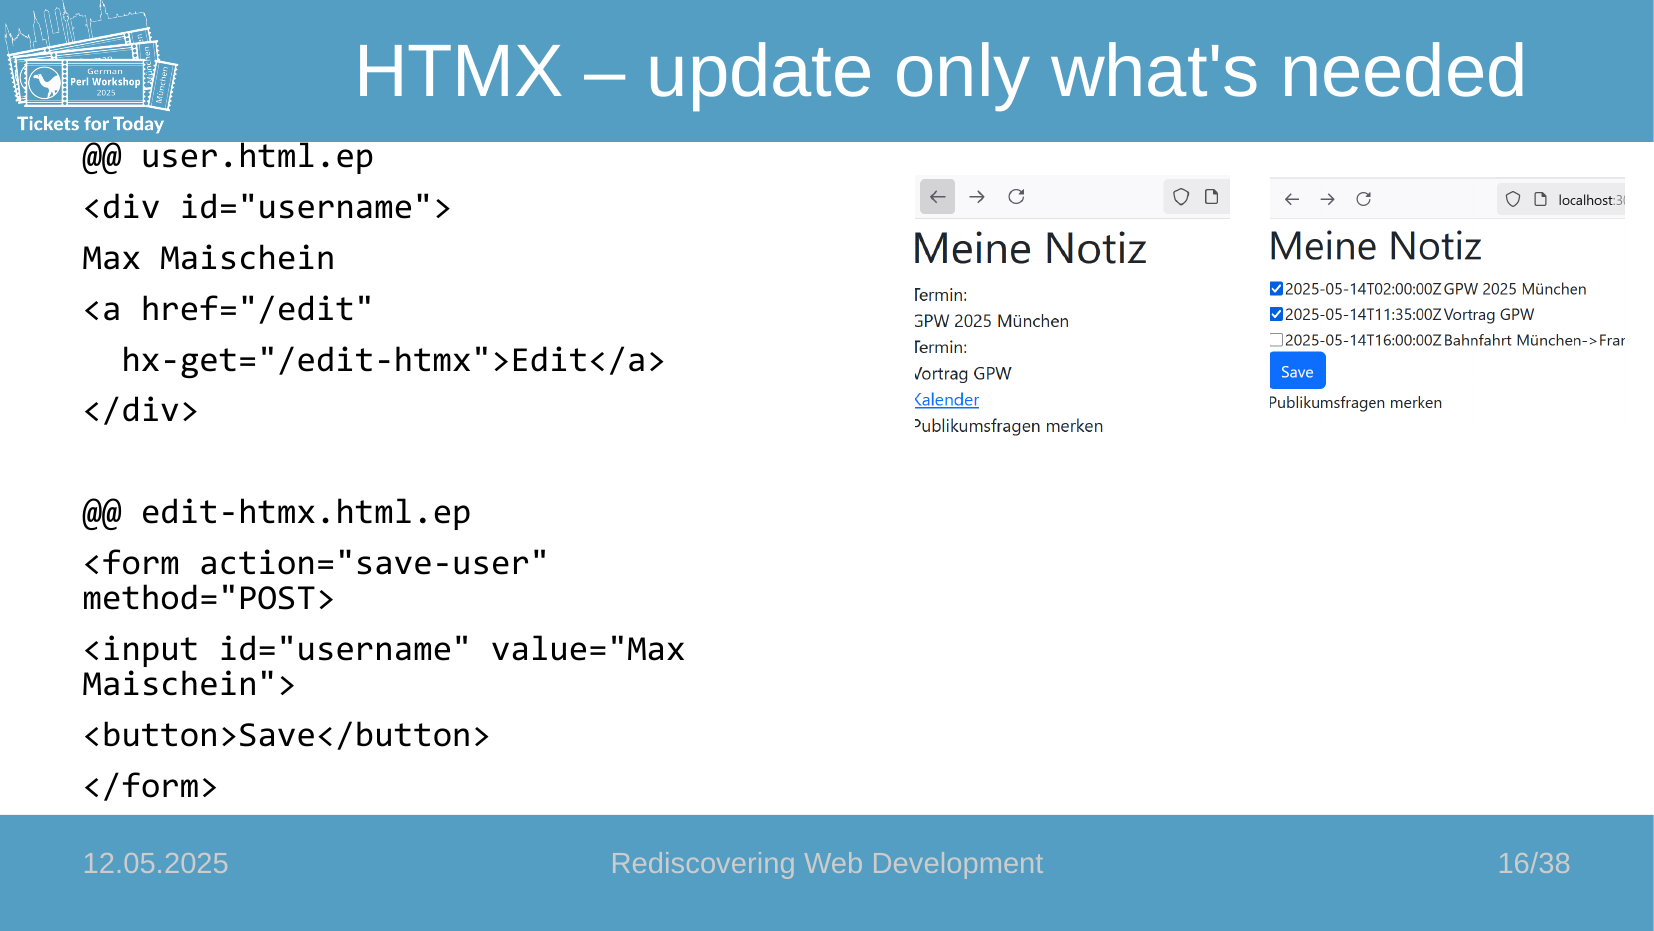

# HTMX – update only what's needed
@@ user.html.ep
<div id="username">
Max Maischein
<a href="/edit"
 hx-get="/edit-htmx">Edit</a>
</div>
@@ edit-htmx.html.ep
<form action="save-user" method="POST>
<input id="username" value="Max Maischein">
<button>Save</button>
</form>
08. März 2019
16